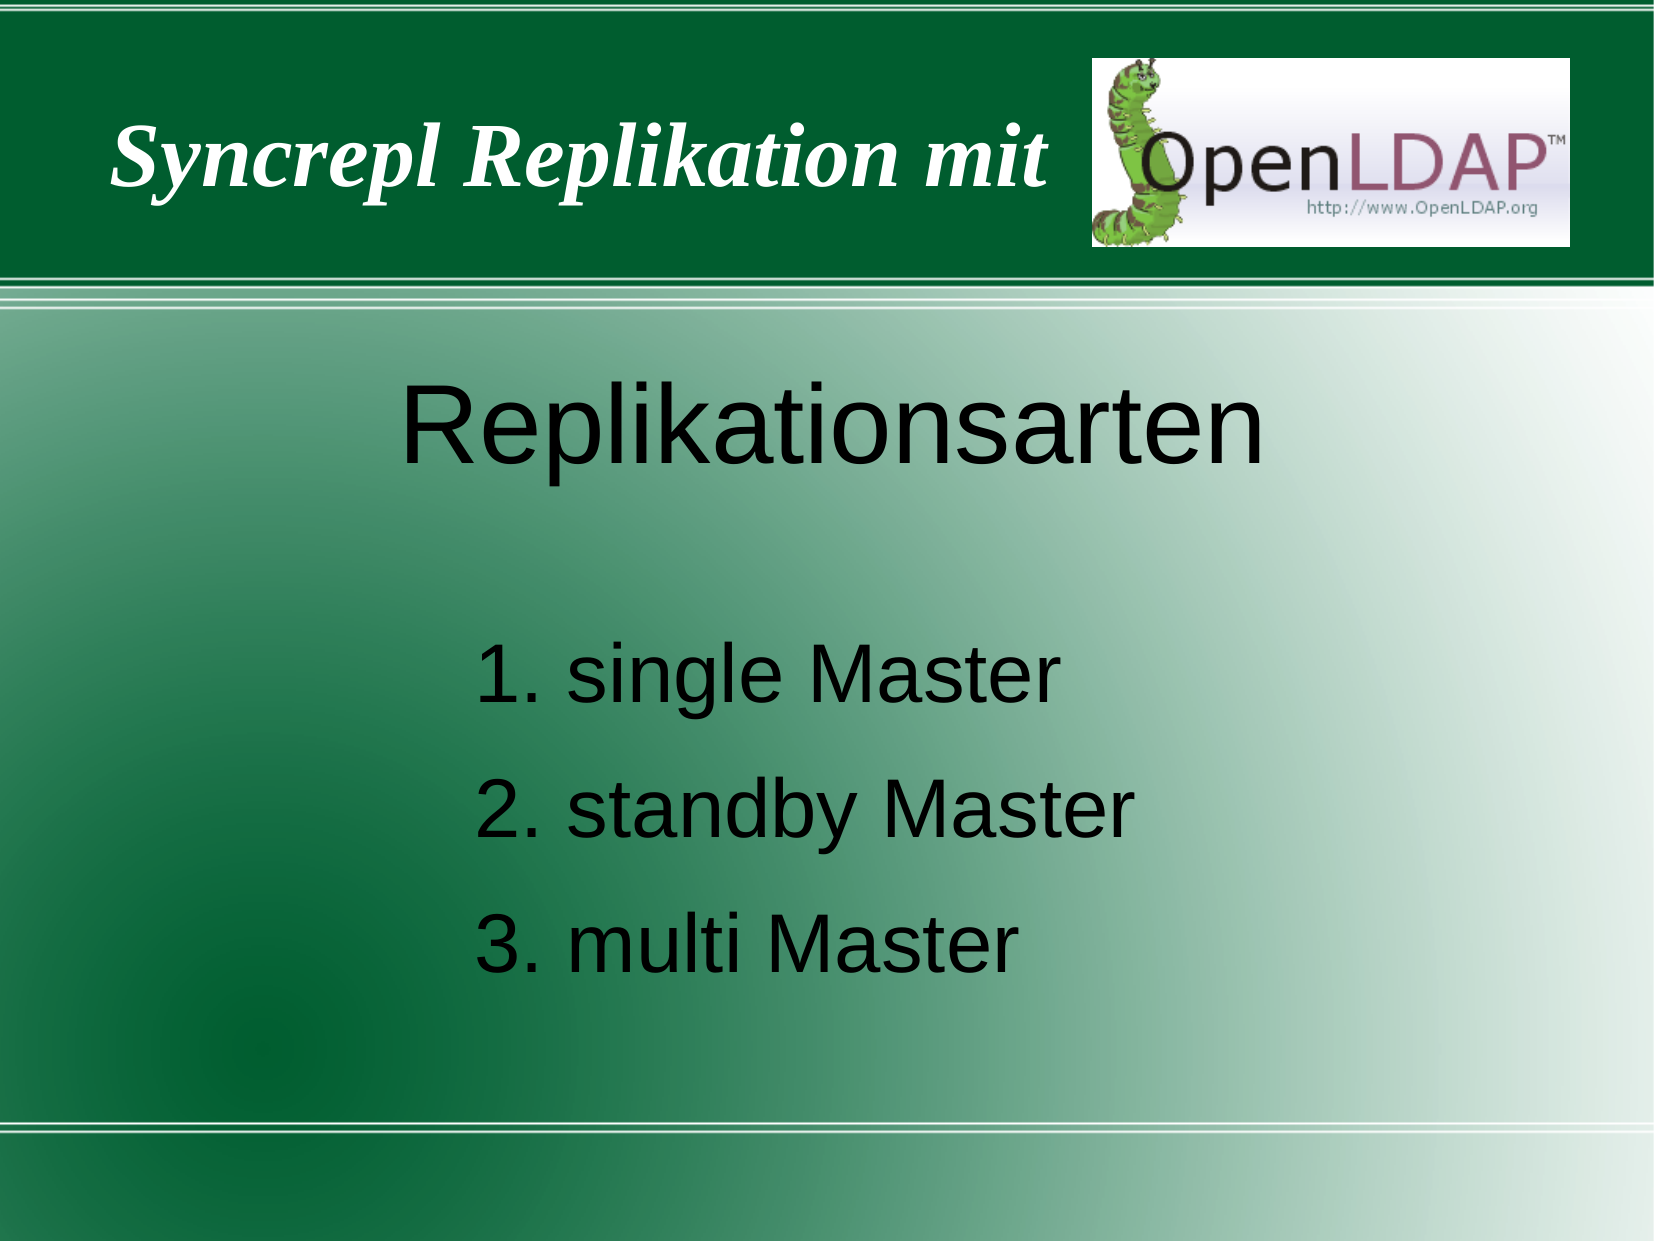

# Syncrepl Replikation mit
Replikationsarten
1. single Master
2. standby Master
3. multi Master